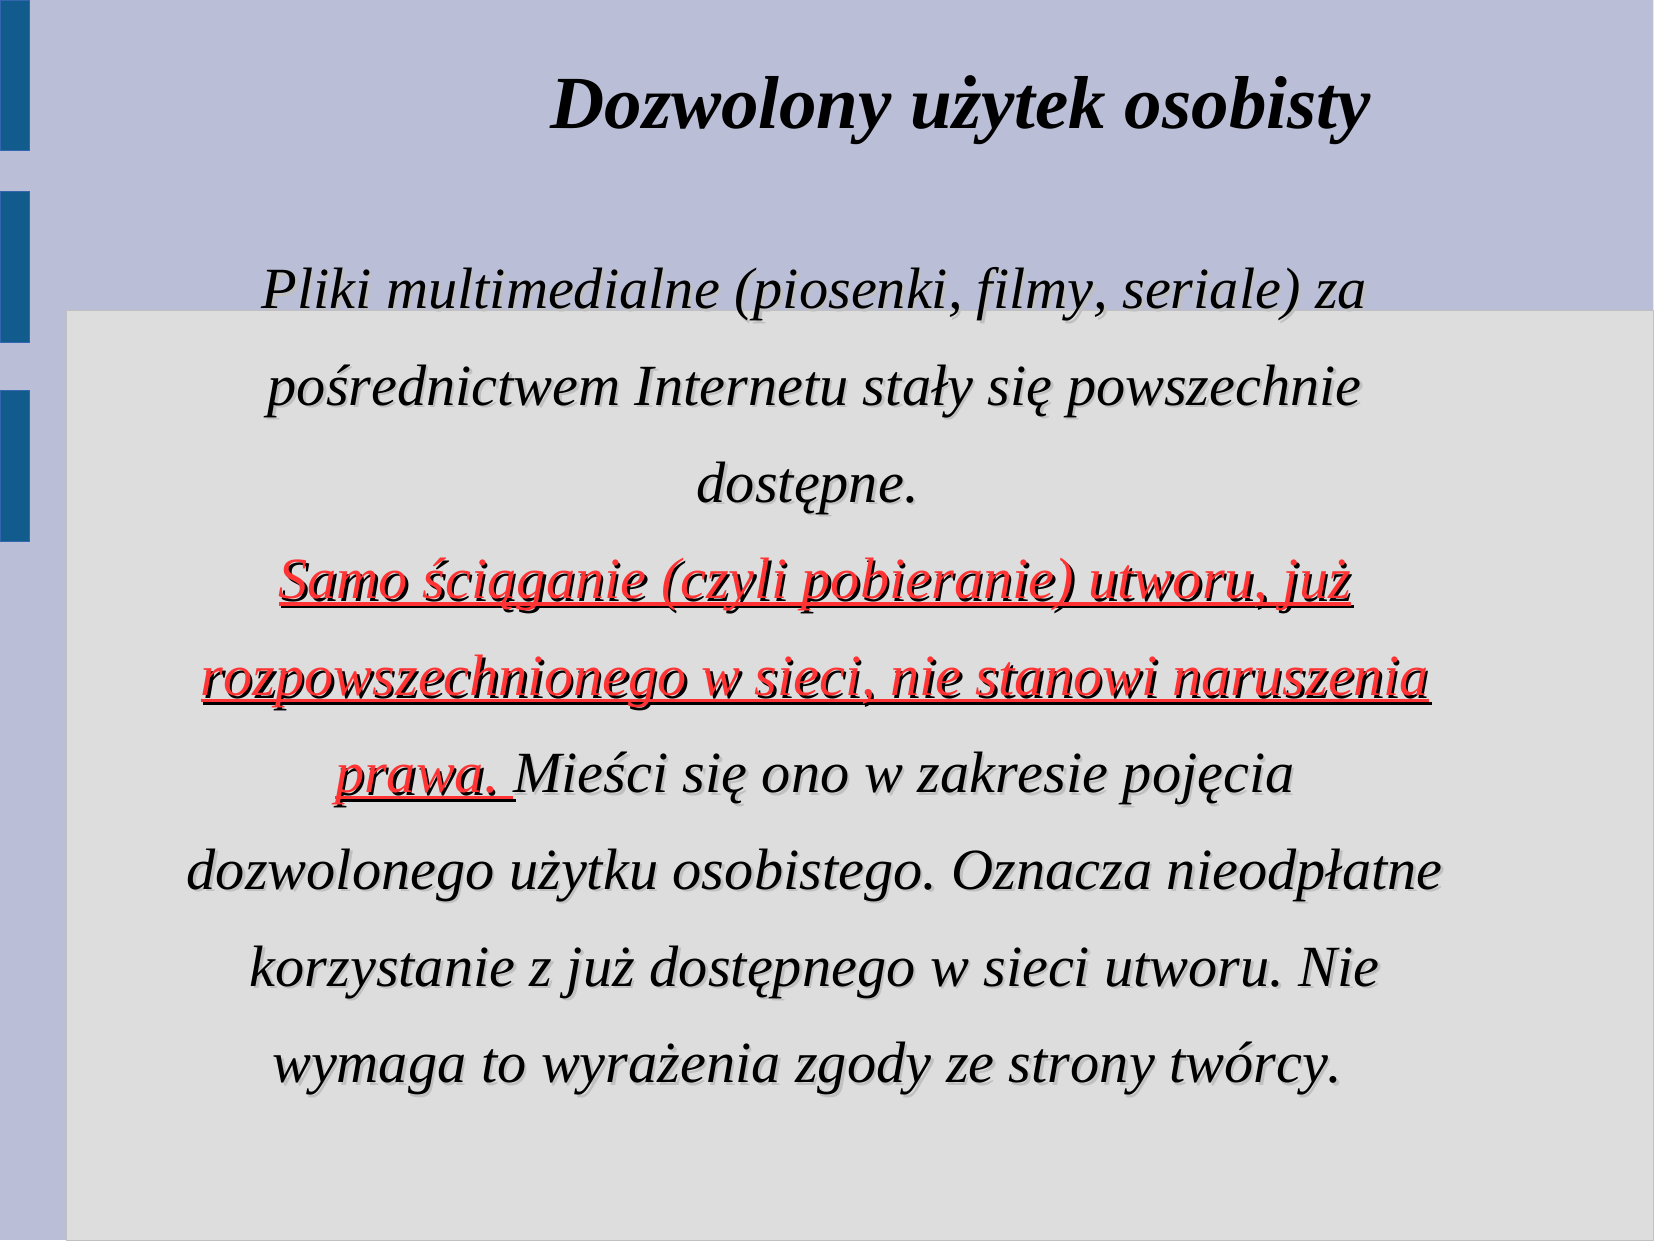

# Dozwolony użytek osobisty
Pliki multimedialne (piosenki, filmy, seriale) za pośrednictwem Internetu stały się powszechnie dostępne.
Samo ściąganie (czyli pobieranie) utworu, już rozpowszechnionego w sieci, nie stanowi naruszenia prawa. Mieści się ono w zakresie pojęcia dozwolonego użytku osobistego. Oznacza nieodpłatne korzystanie z już dostępnego w sieci utworu. Nie wymaga to wyrażenia zgody ze strony twórcy.